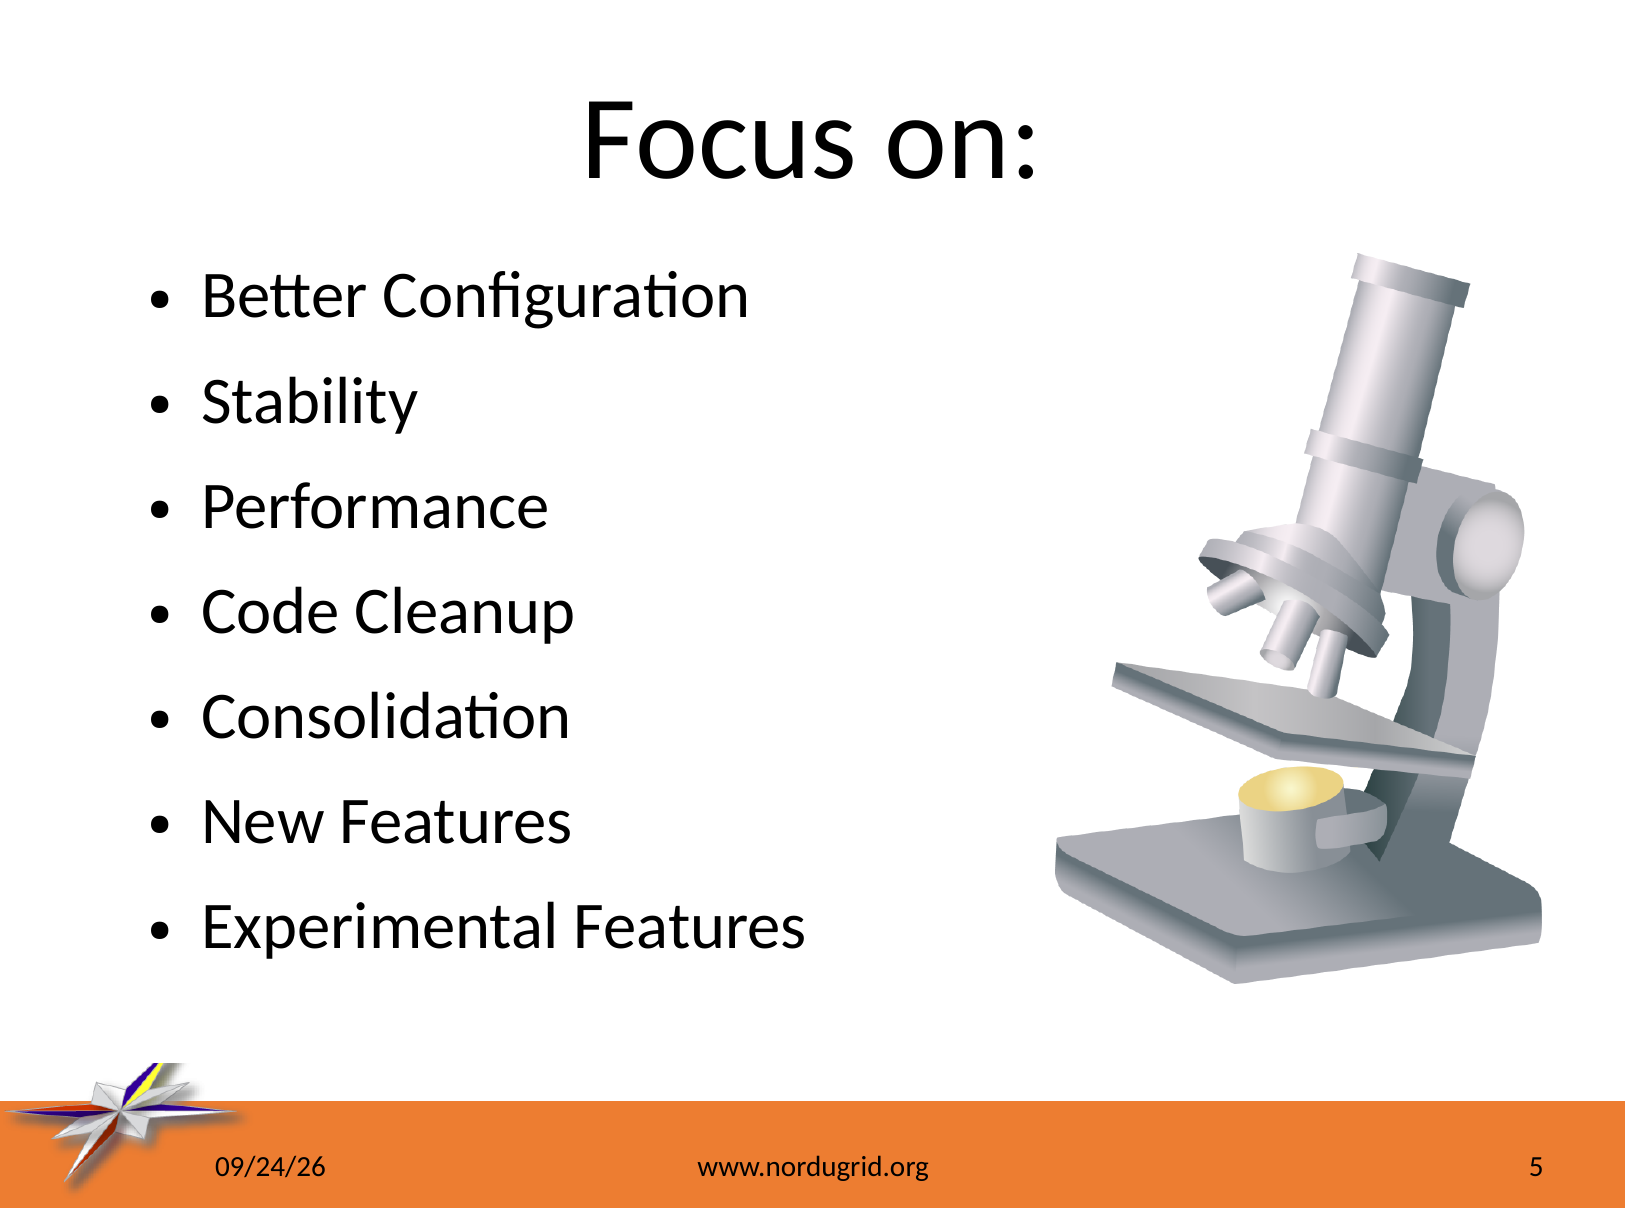

# Focus on:
Better Configuration
Stability
Performance
Code Cleanup
Consolidation
New Features
Experimental Features
www.nordugrid.org
5